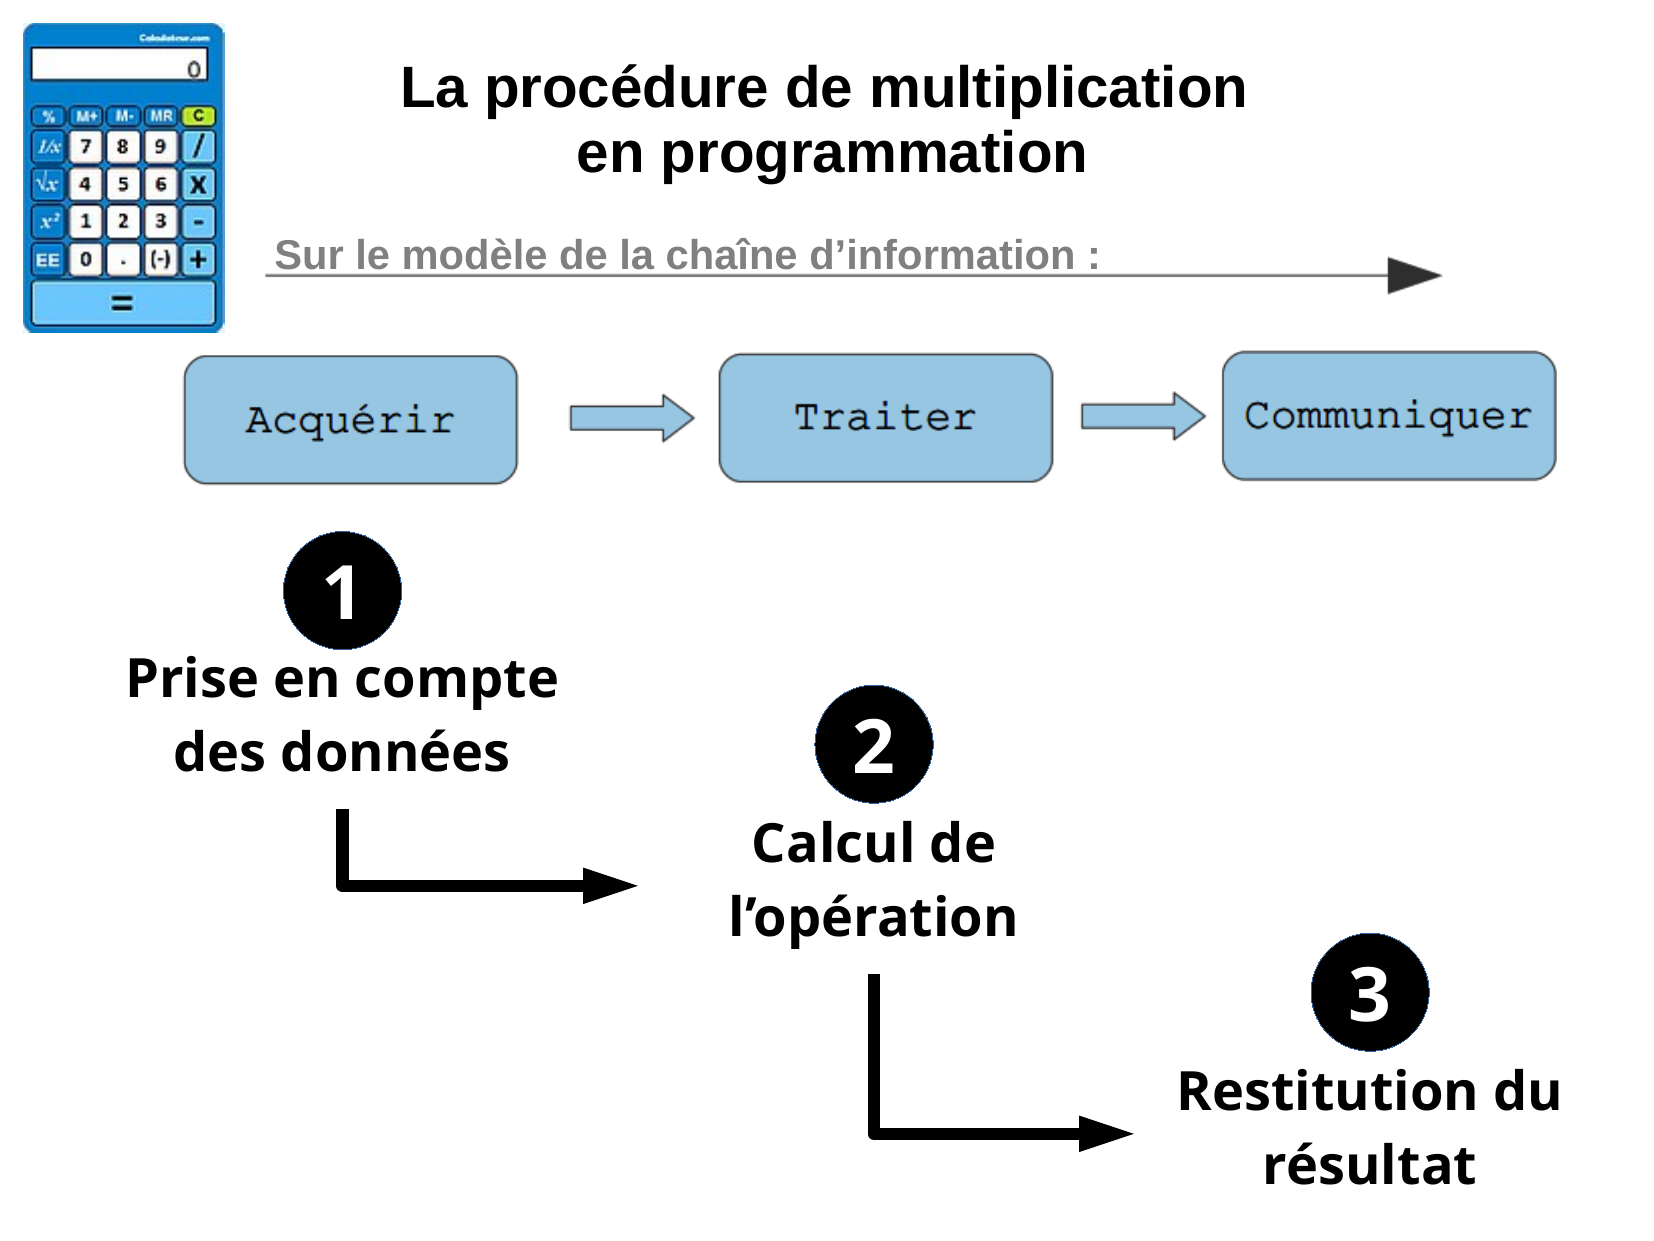

La procédure de multiplication
en programmation
 Sur le modèle de la chaîne d’information :
1
Prise en compte des données
2
Calcul de l’opération
3
Restitution du résultat